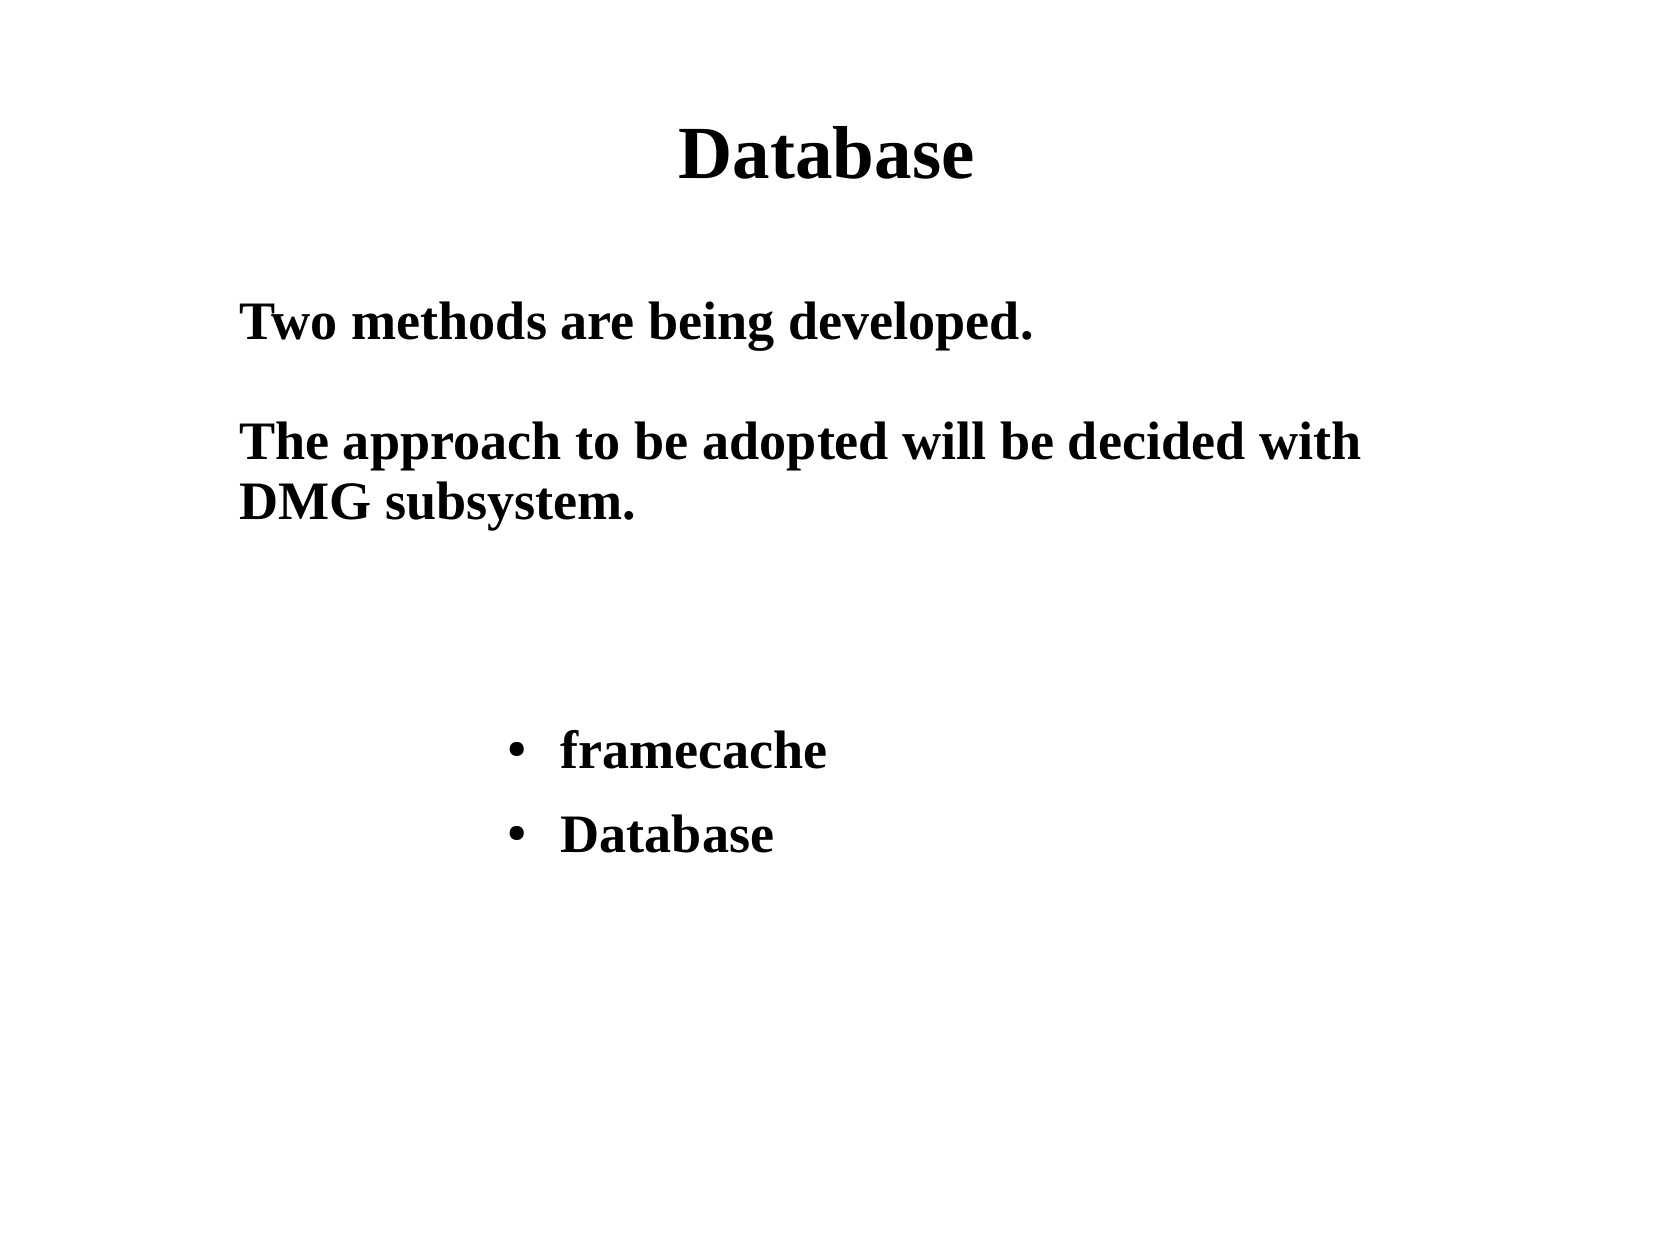

# Database
Two methods are being developed.
The approach to be adopted will be decided with DMG subsystem.
framecache
Database